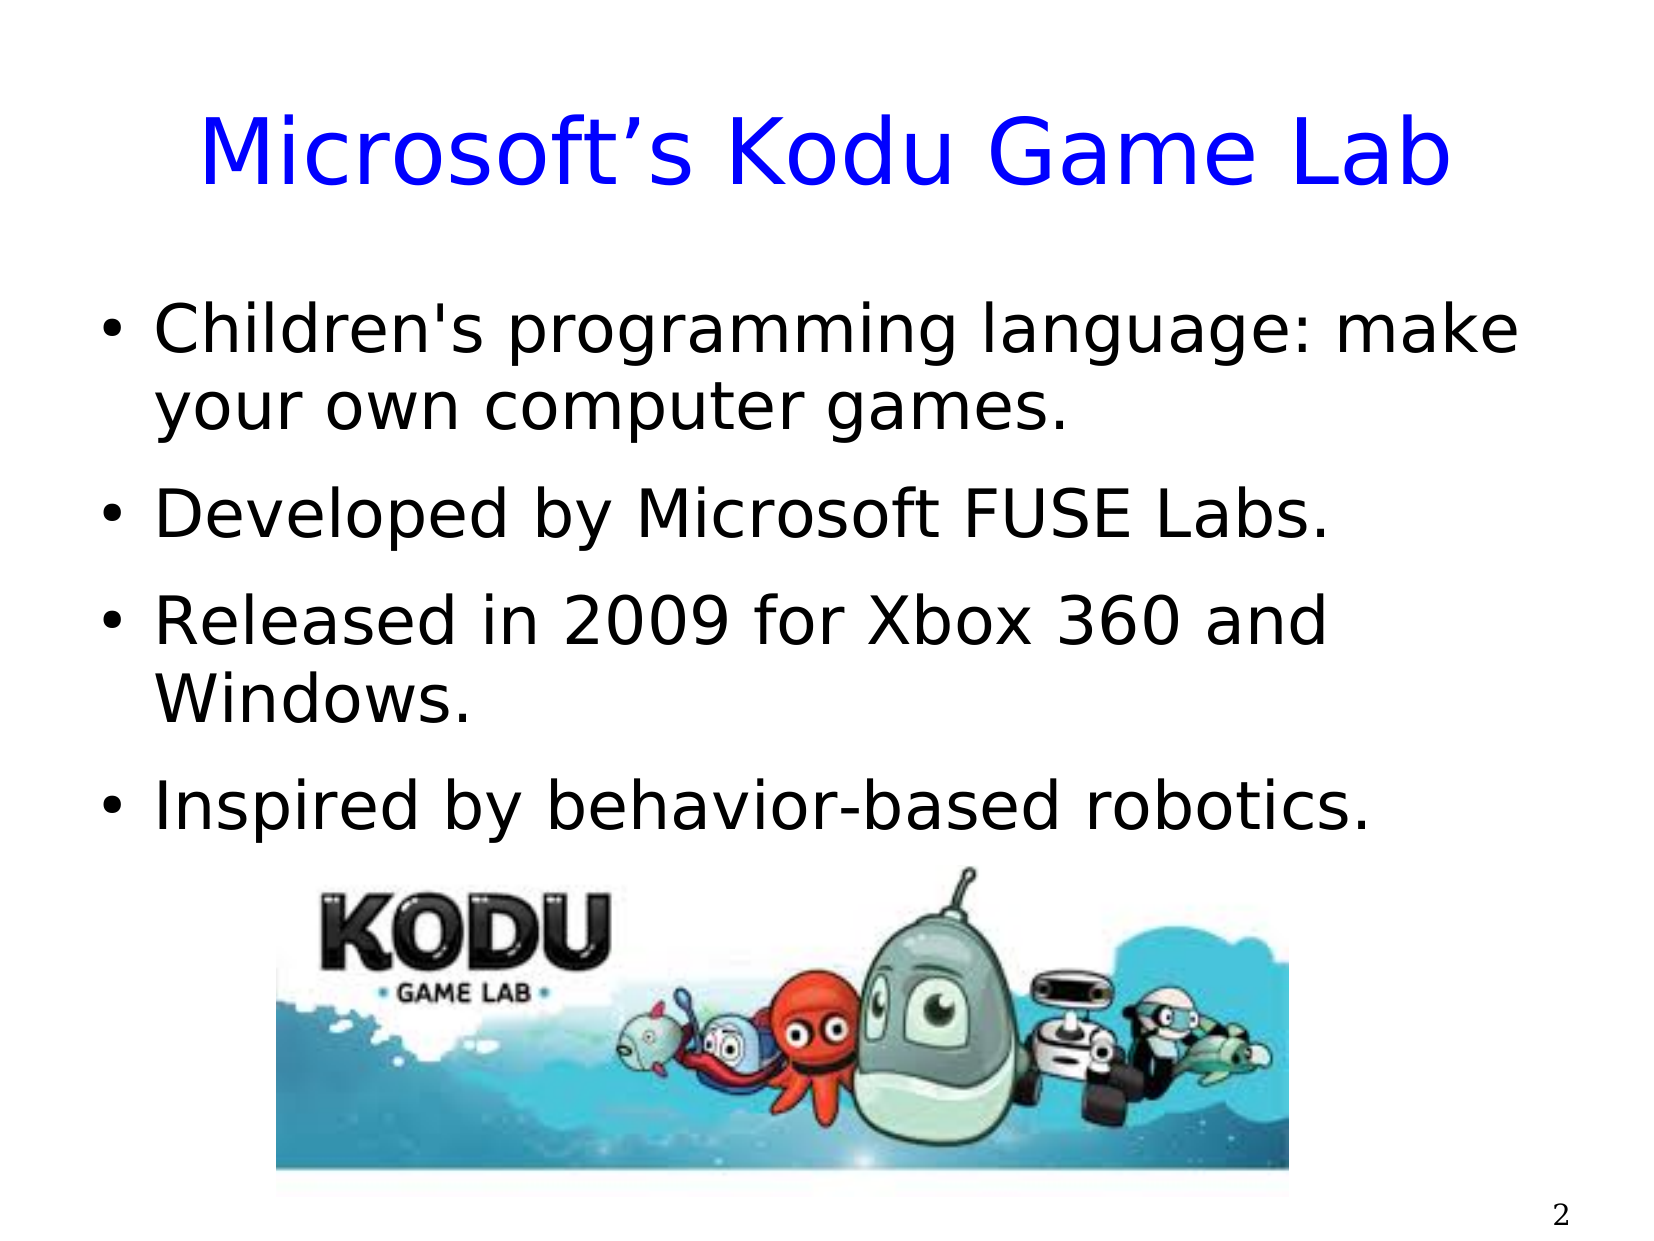

# Microsoft’s Kodu Game Lab
Children's programming language: make your own computer games.
Developed by Microsoft FUSE Labs.
Released in 2009 for Xbox 360 and Windows.
Inspired by behavior-based robotics.
2